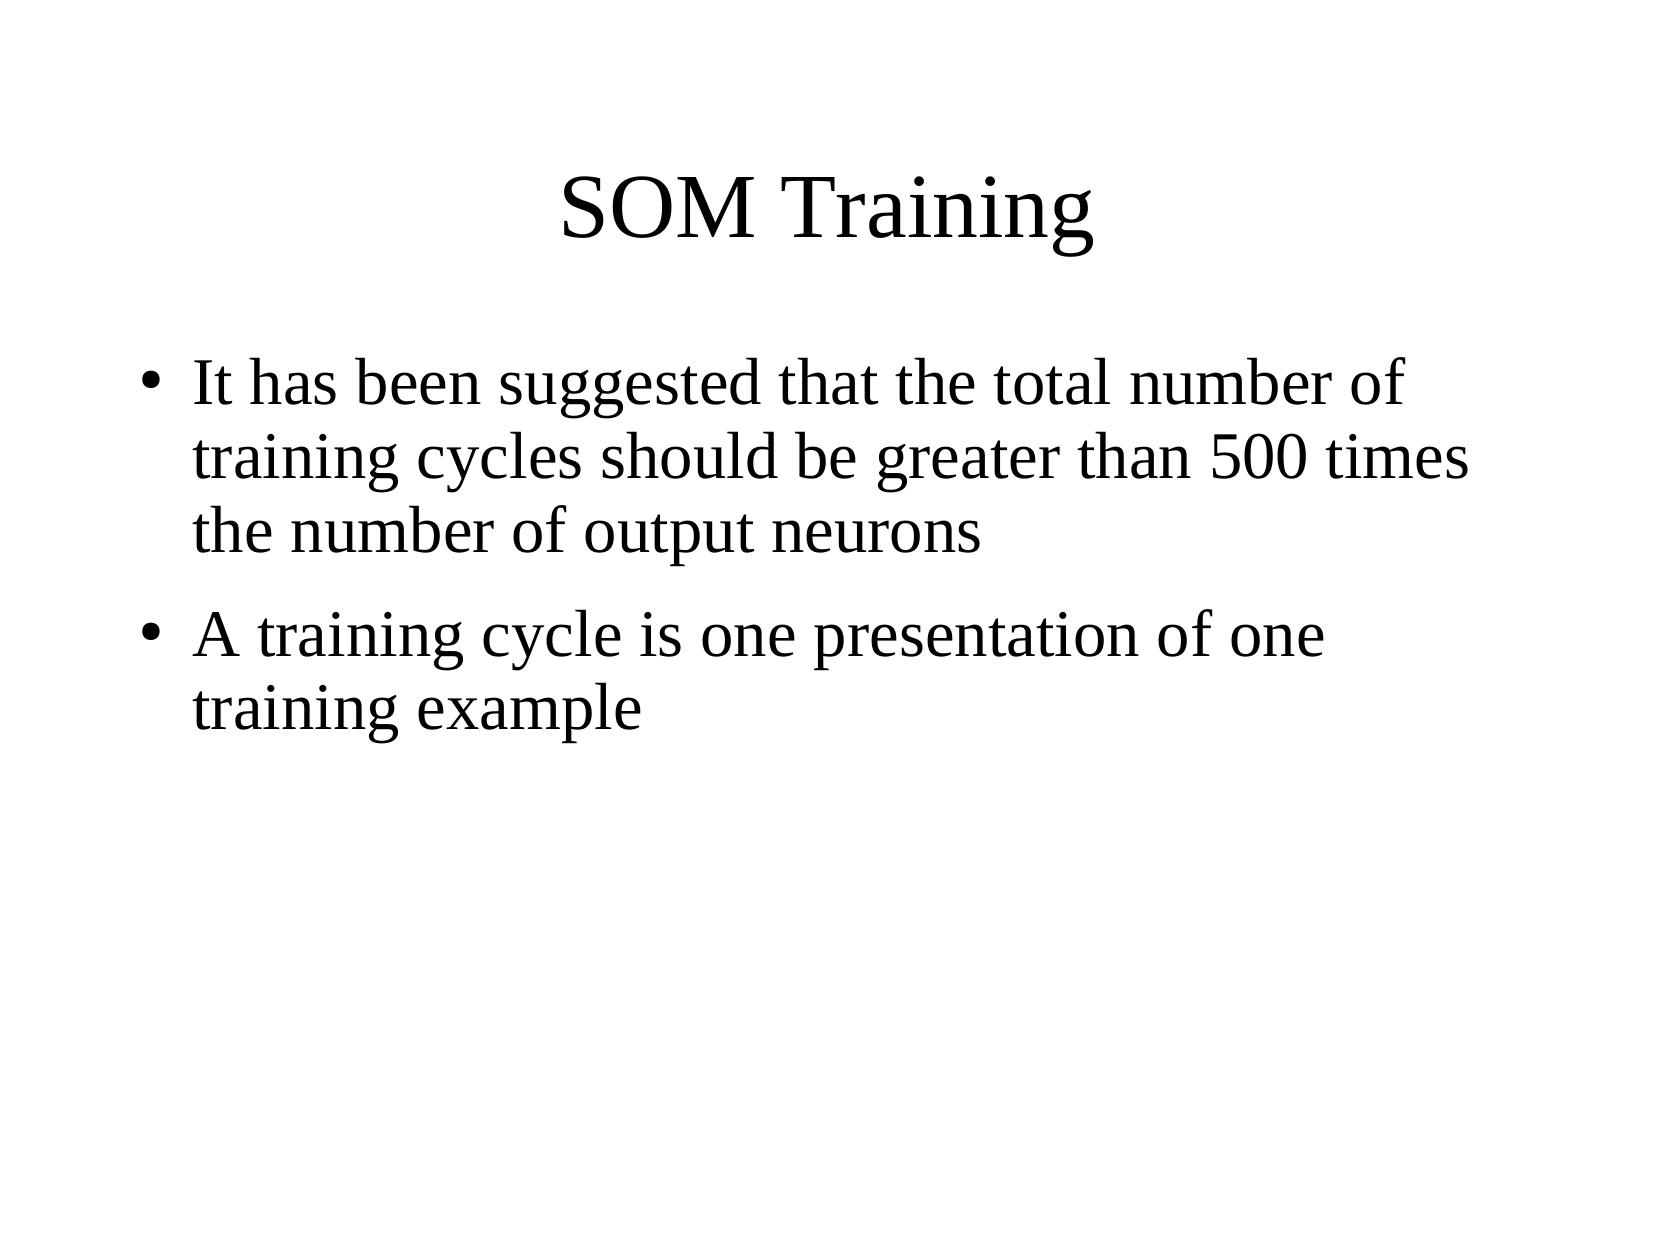

# SOM Training
It has been suggested that the total number of training cycles should be greater than 500 times the number of output neurons
A training cycle is one presentation of one training example